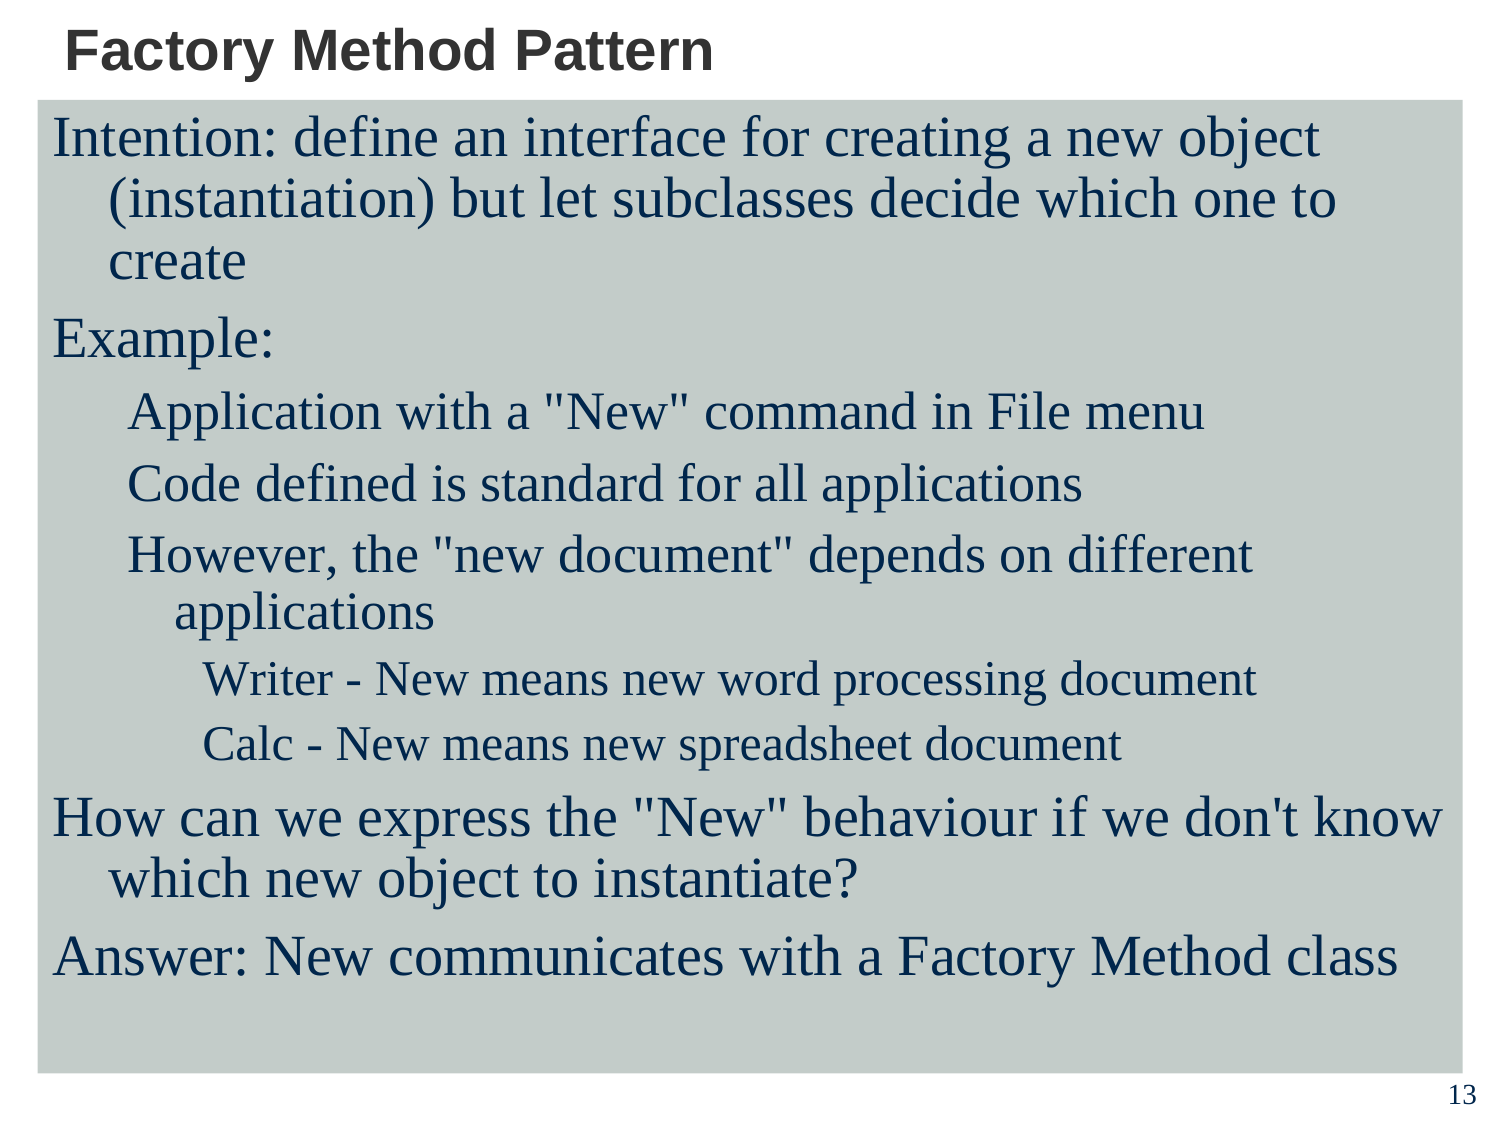

# Factory Method Pattern
Intention: define an interface for creating a new object (instantiation) but let subclasses decide which one to create
Example:
Application with a "New" command in File menu
Code defined is standard for all applications
However, the "new document" depends on different applications
Writer - New means new word processing document
Calc - New means new spreadsheet document
How can we express the "New" behaviour if we don't know which new object to instantiate?
Answer: New communicates with a Factory Method class